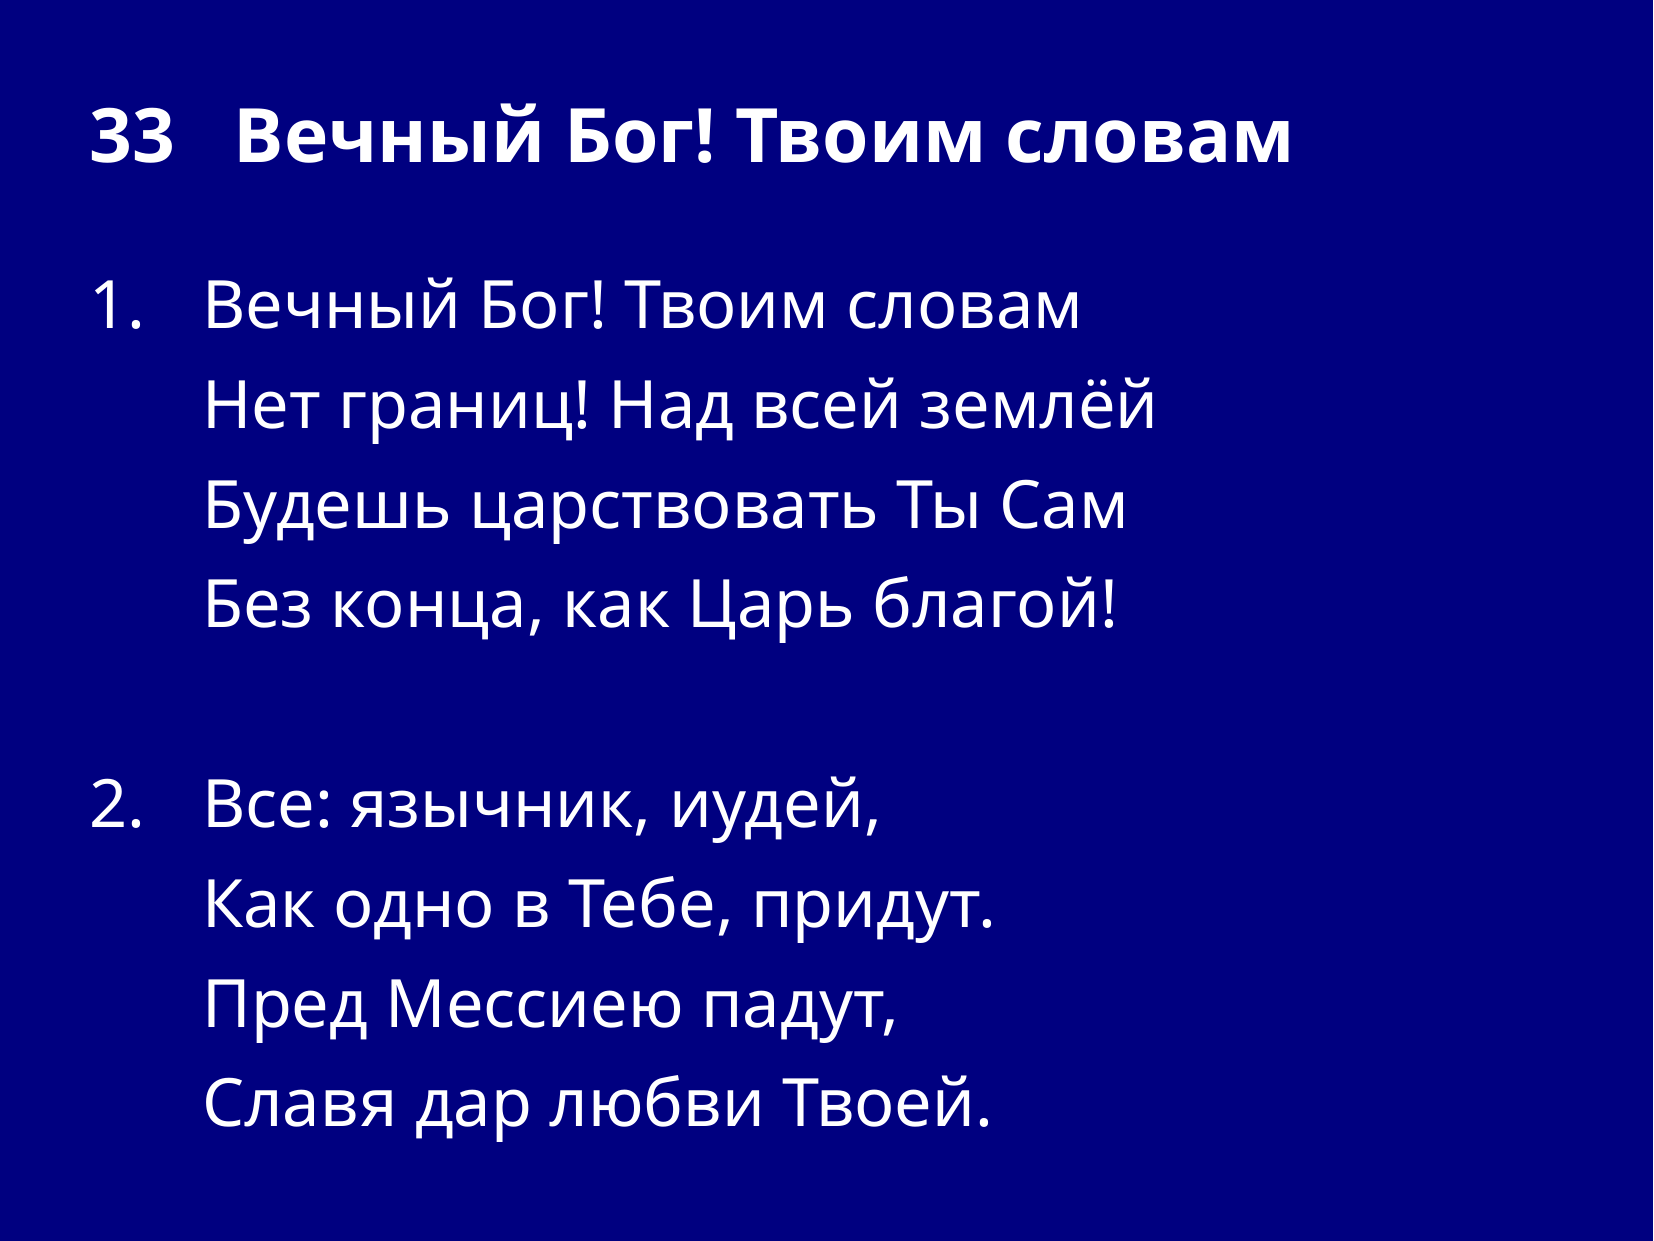

33 Вечный Бог! Твоим словам
1.	Вечный Бог! Твоим словам
	Нет границ! Над всей землёй
	Будешь царствовать Ты Сам
	Без конца, как Царь благой!
2.	Все: язычник, иудей,
	Как одно в Тебе, придут.
	Пред Мессиею падут,
	Славя дар любви Твоей.